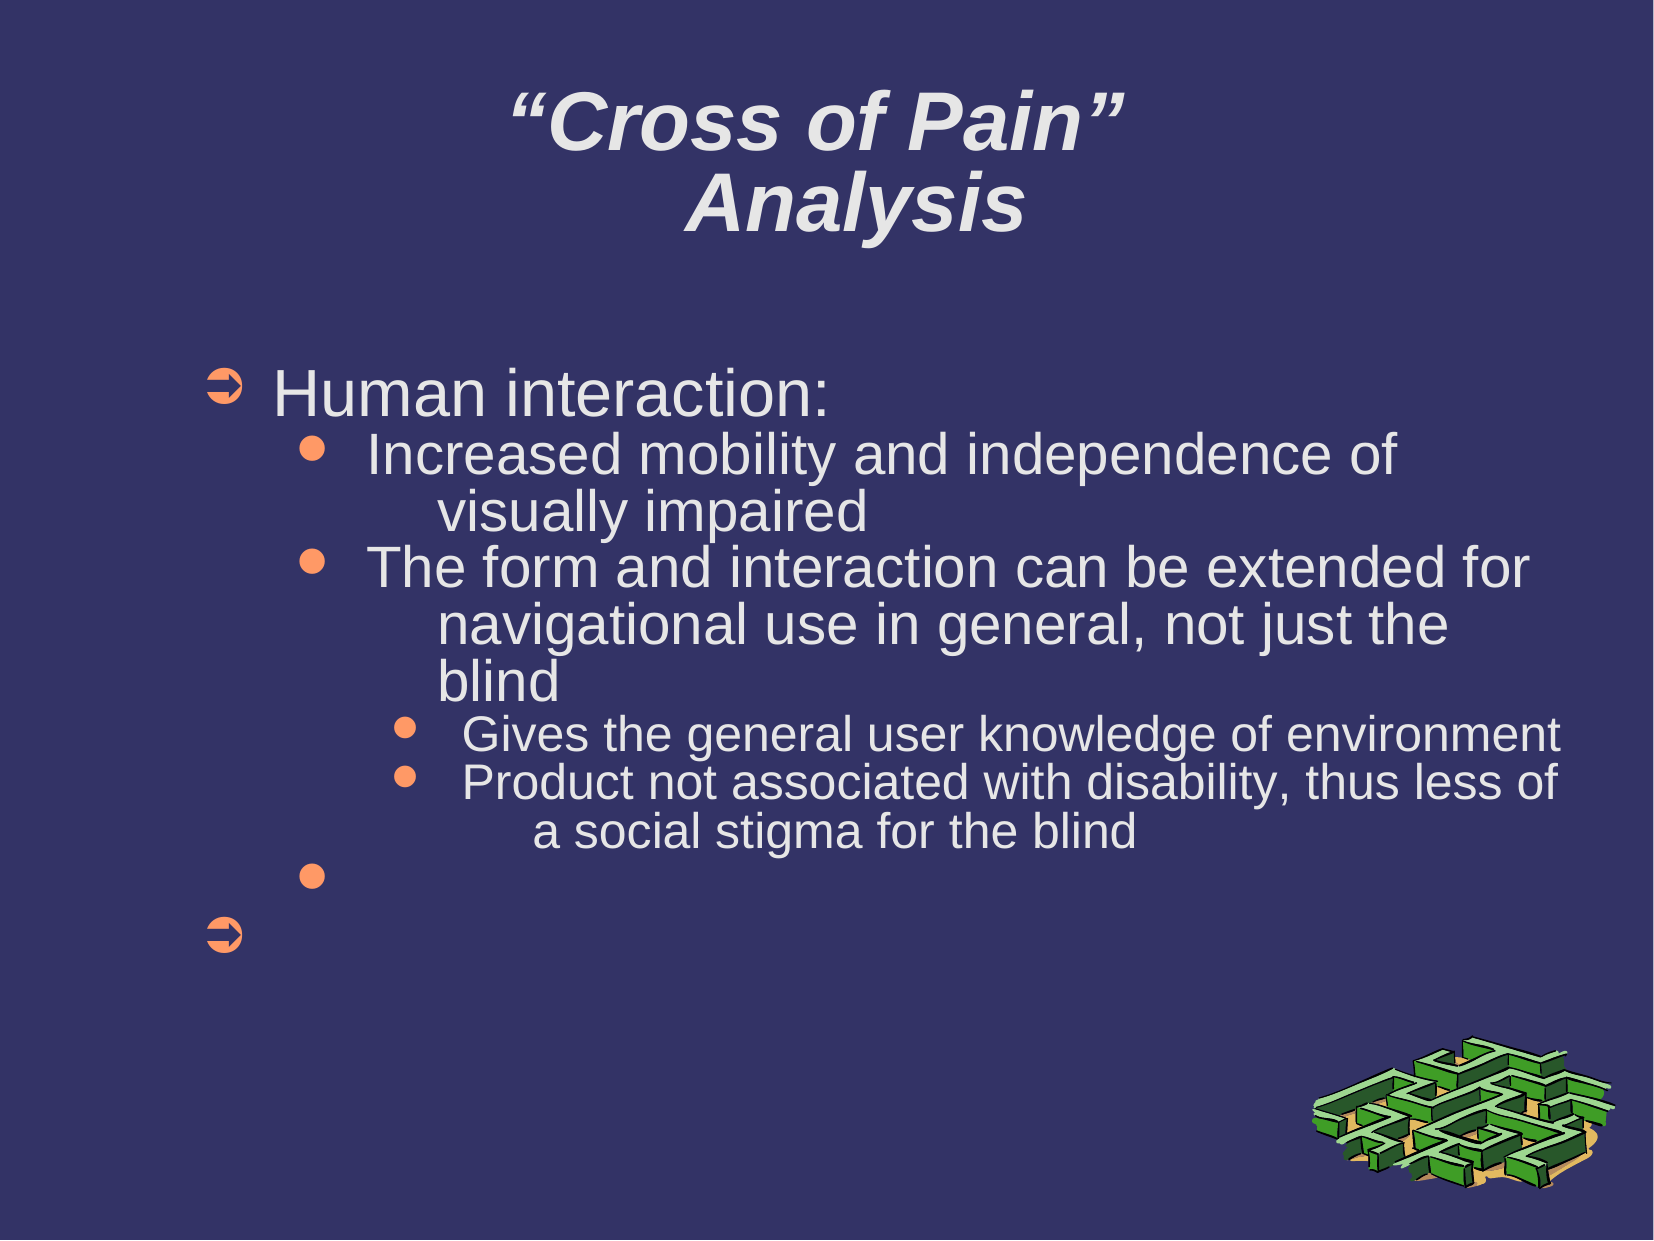

# “Cross of Pain” Analysis
Human interaction:
Increased mobility and independence of visually impaired
The form and interaction can be extended for navigational use in general, not just the blind
Gives the general user knowledge of environment
Product not associated with disability, thus less of a social stigma for the blind